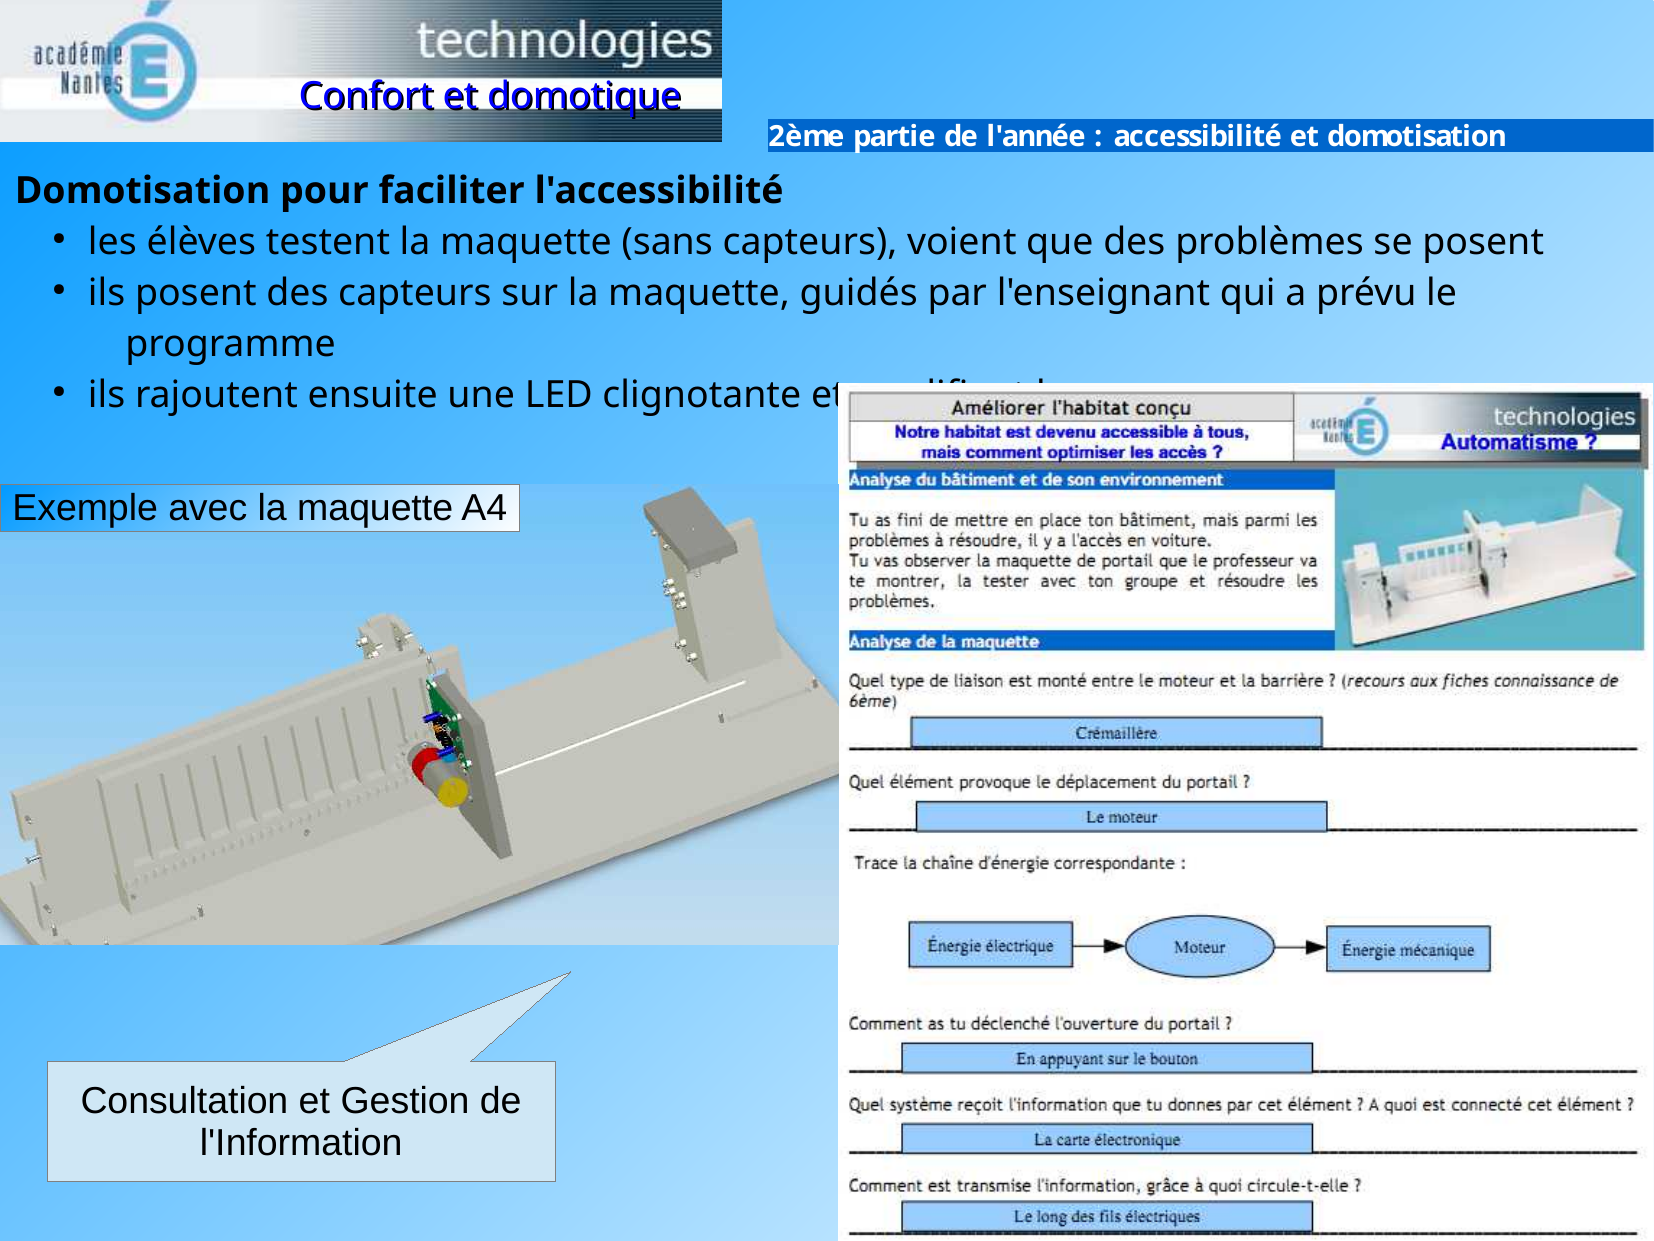

Confort et domotique
Domotisation pour faciliter l'accessibilité
les élèves testent la maquette (sans capteurs), voient que des problèmes se posent
ils posent des capteurs sur la maquette, guidés par l'enseignant qui a prévu le programme
ils rajoutent ensuite une LED clignotante et modifient le programme
Exemple avec la maquette A4
Consultation et Gestion de l'Information